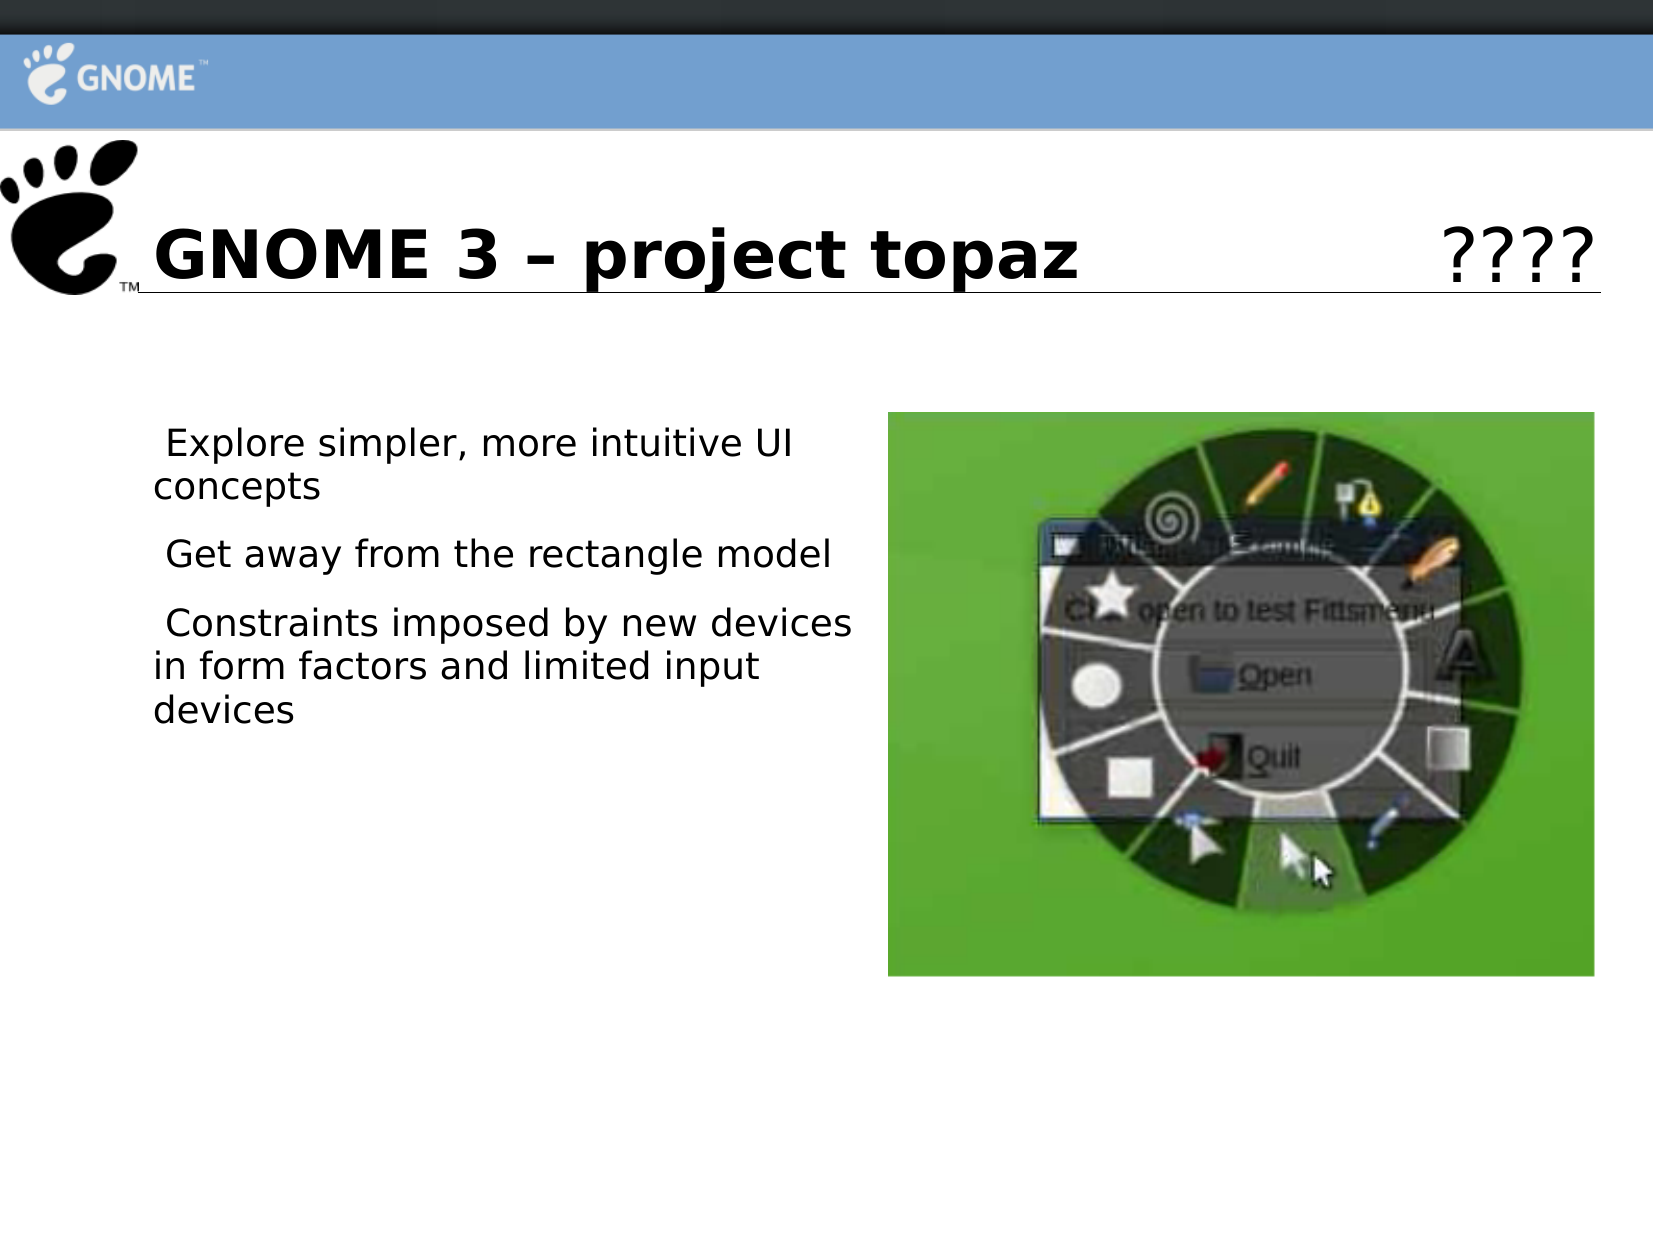

????
GNOME 3 – project topaz
 Explore simpler, more intuitive UI concepts
 Get away from the rectangle model
 Constraints imposed by new devices in form factors and limited input devices